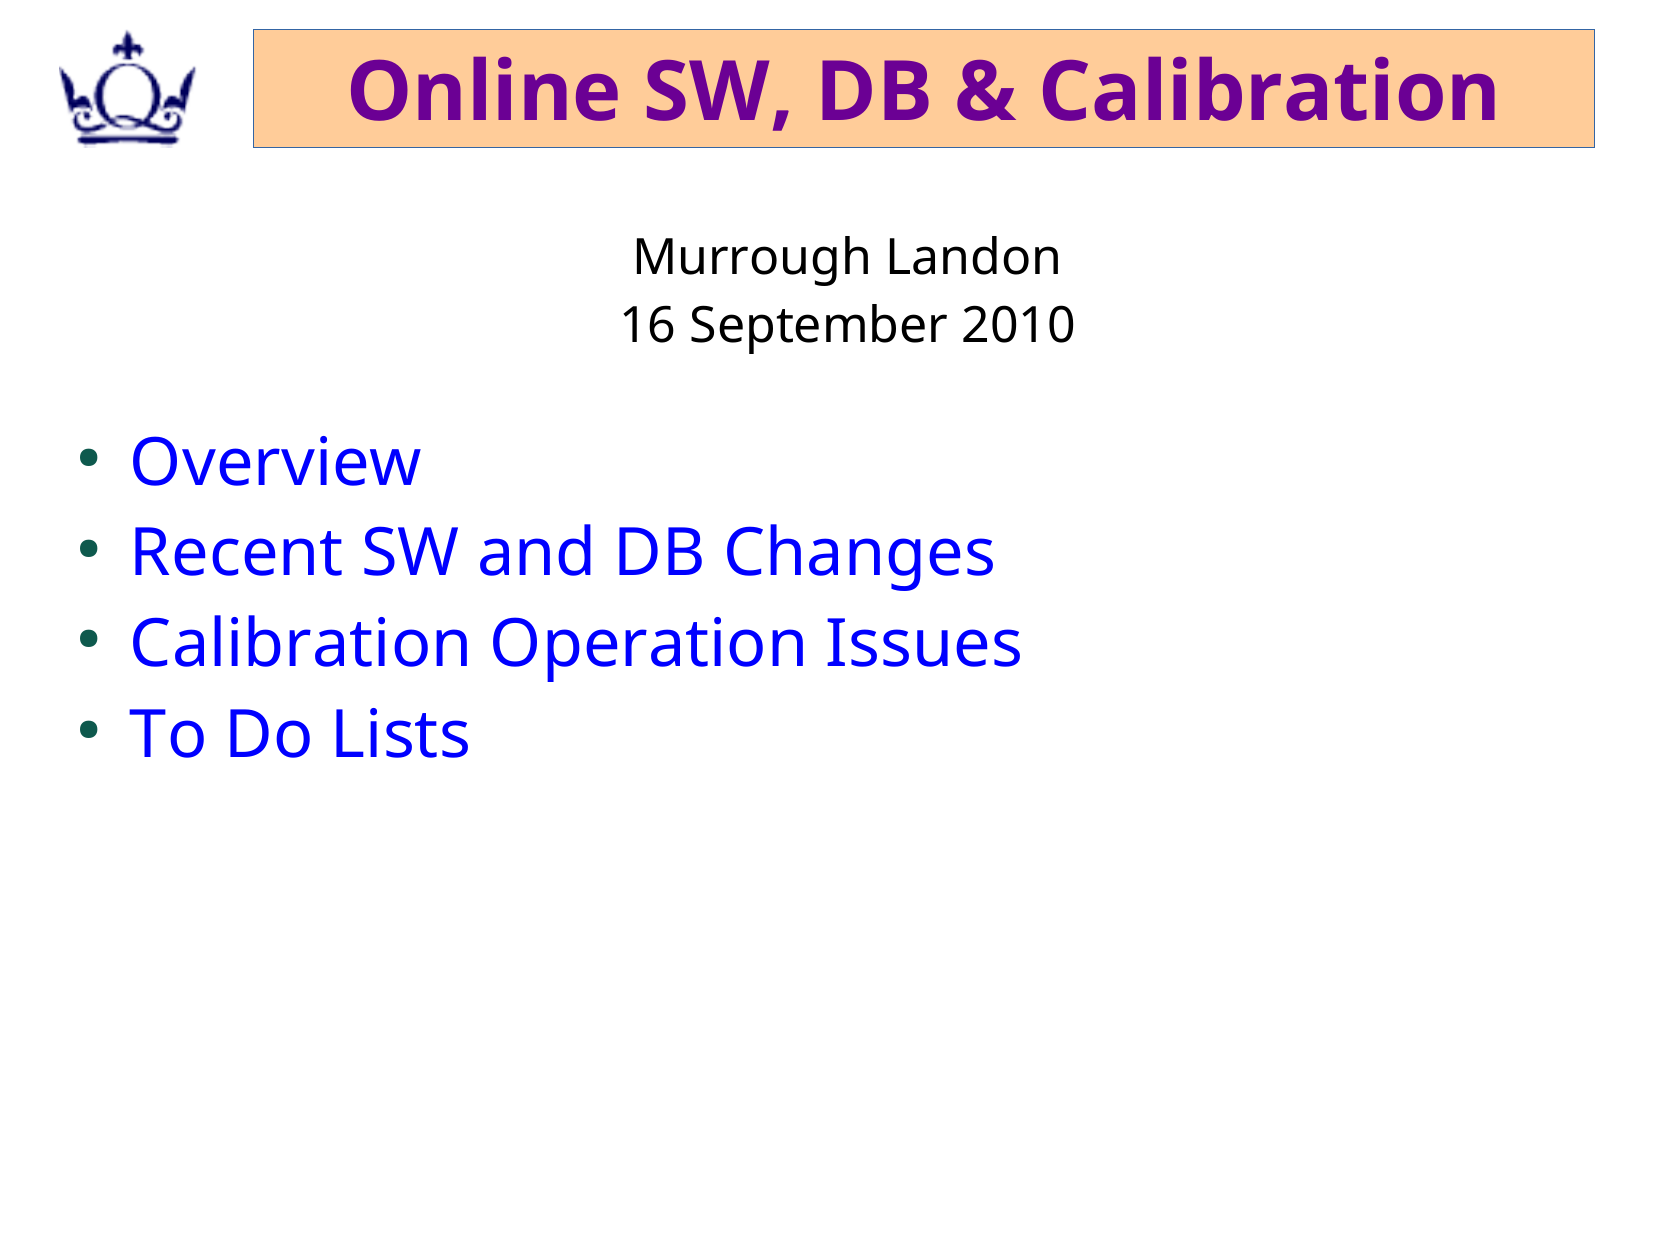

# Online SW, DB & Calibration
Murrough Landon
16 September 2010
Overview
Recent SW and DB Changes
Calibration Operation Issues
To Do Lists